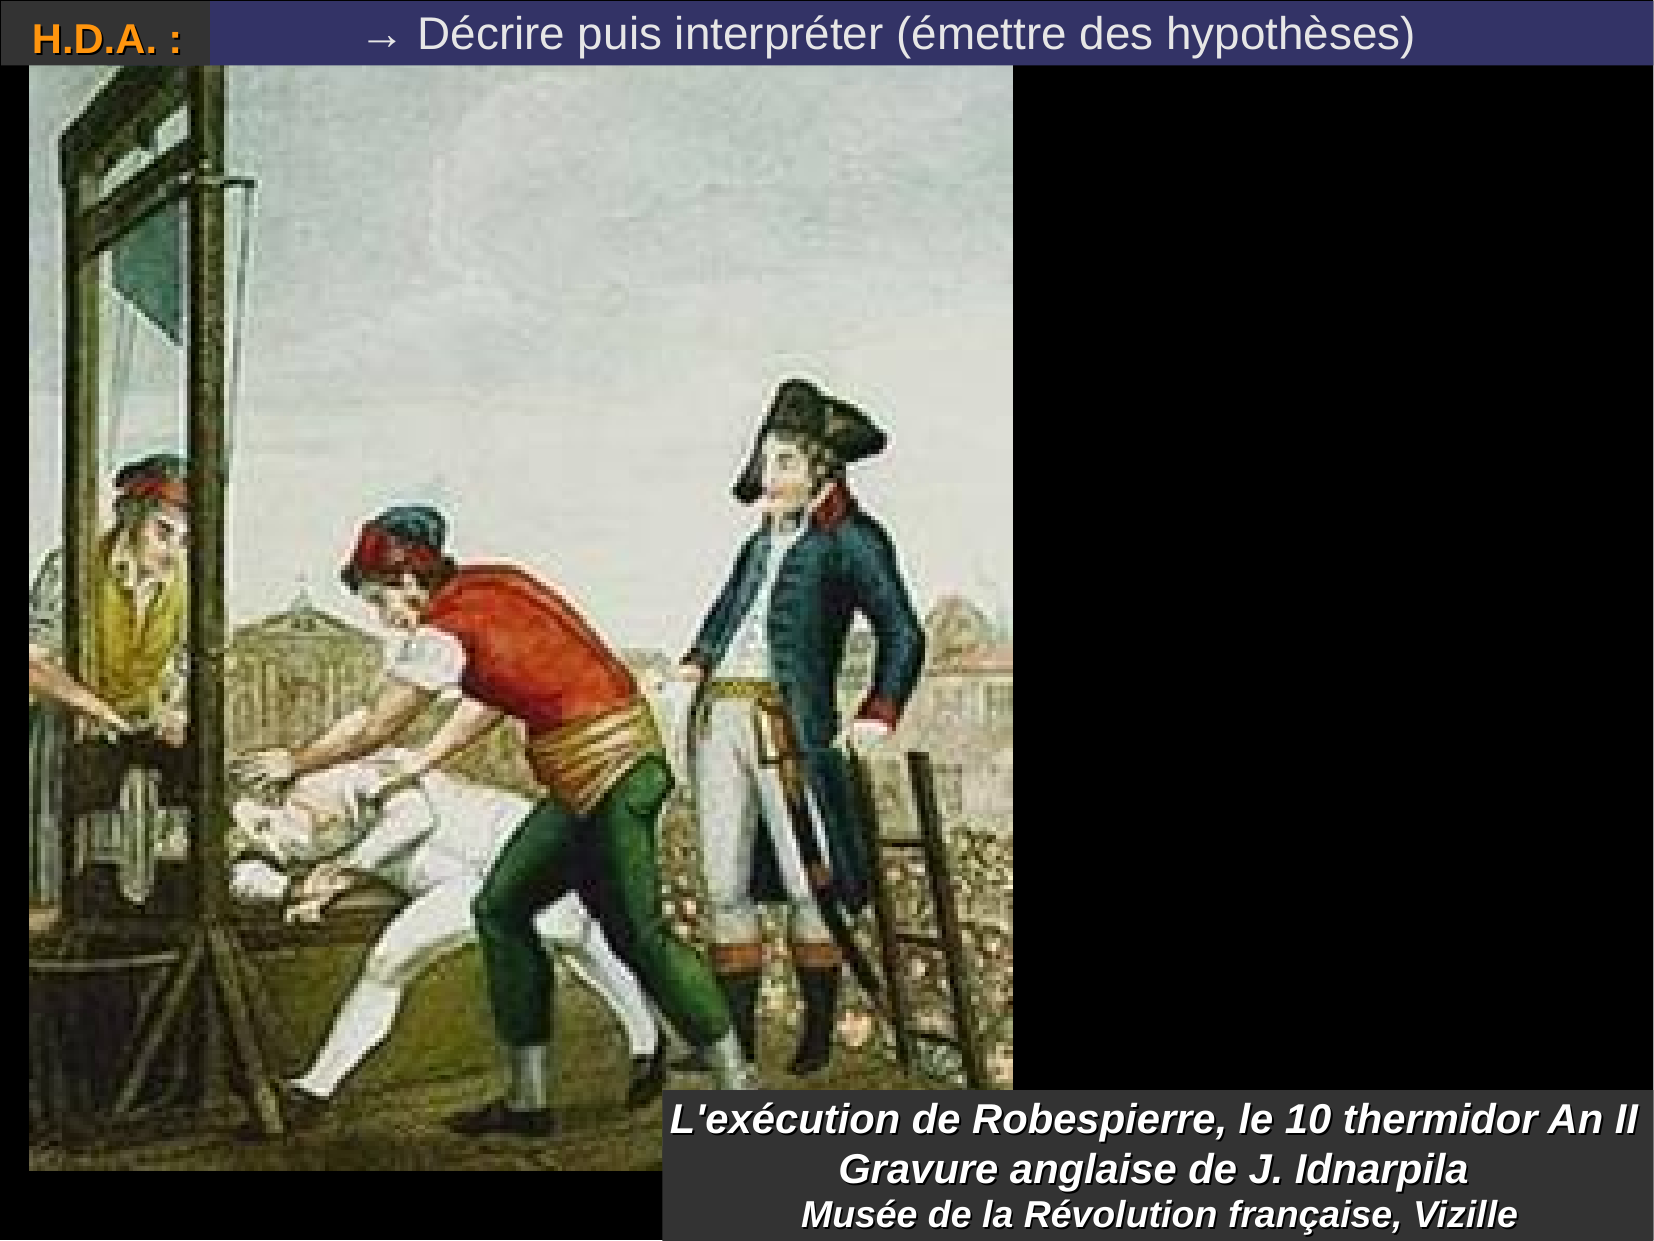

H.D.A. :
→ Décrire puis interpréter (émettre des hypothèses)
L'exécution de Robespierre, le 10 thermidor An II
Gravure anglaise de J. Idnarpila
Musée de la Révolution française, Vizille